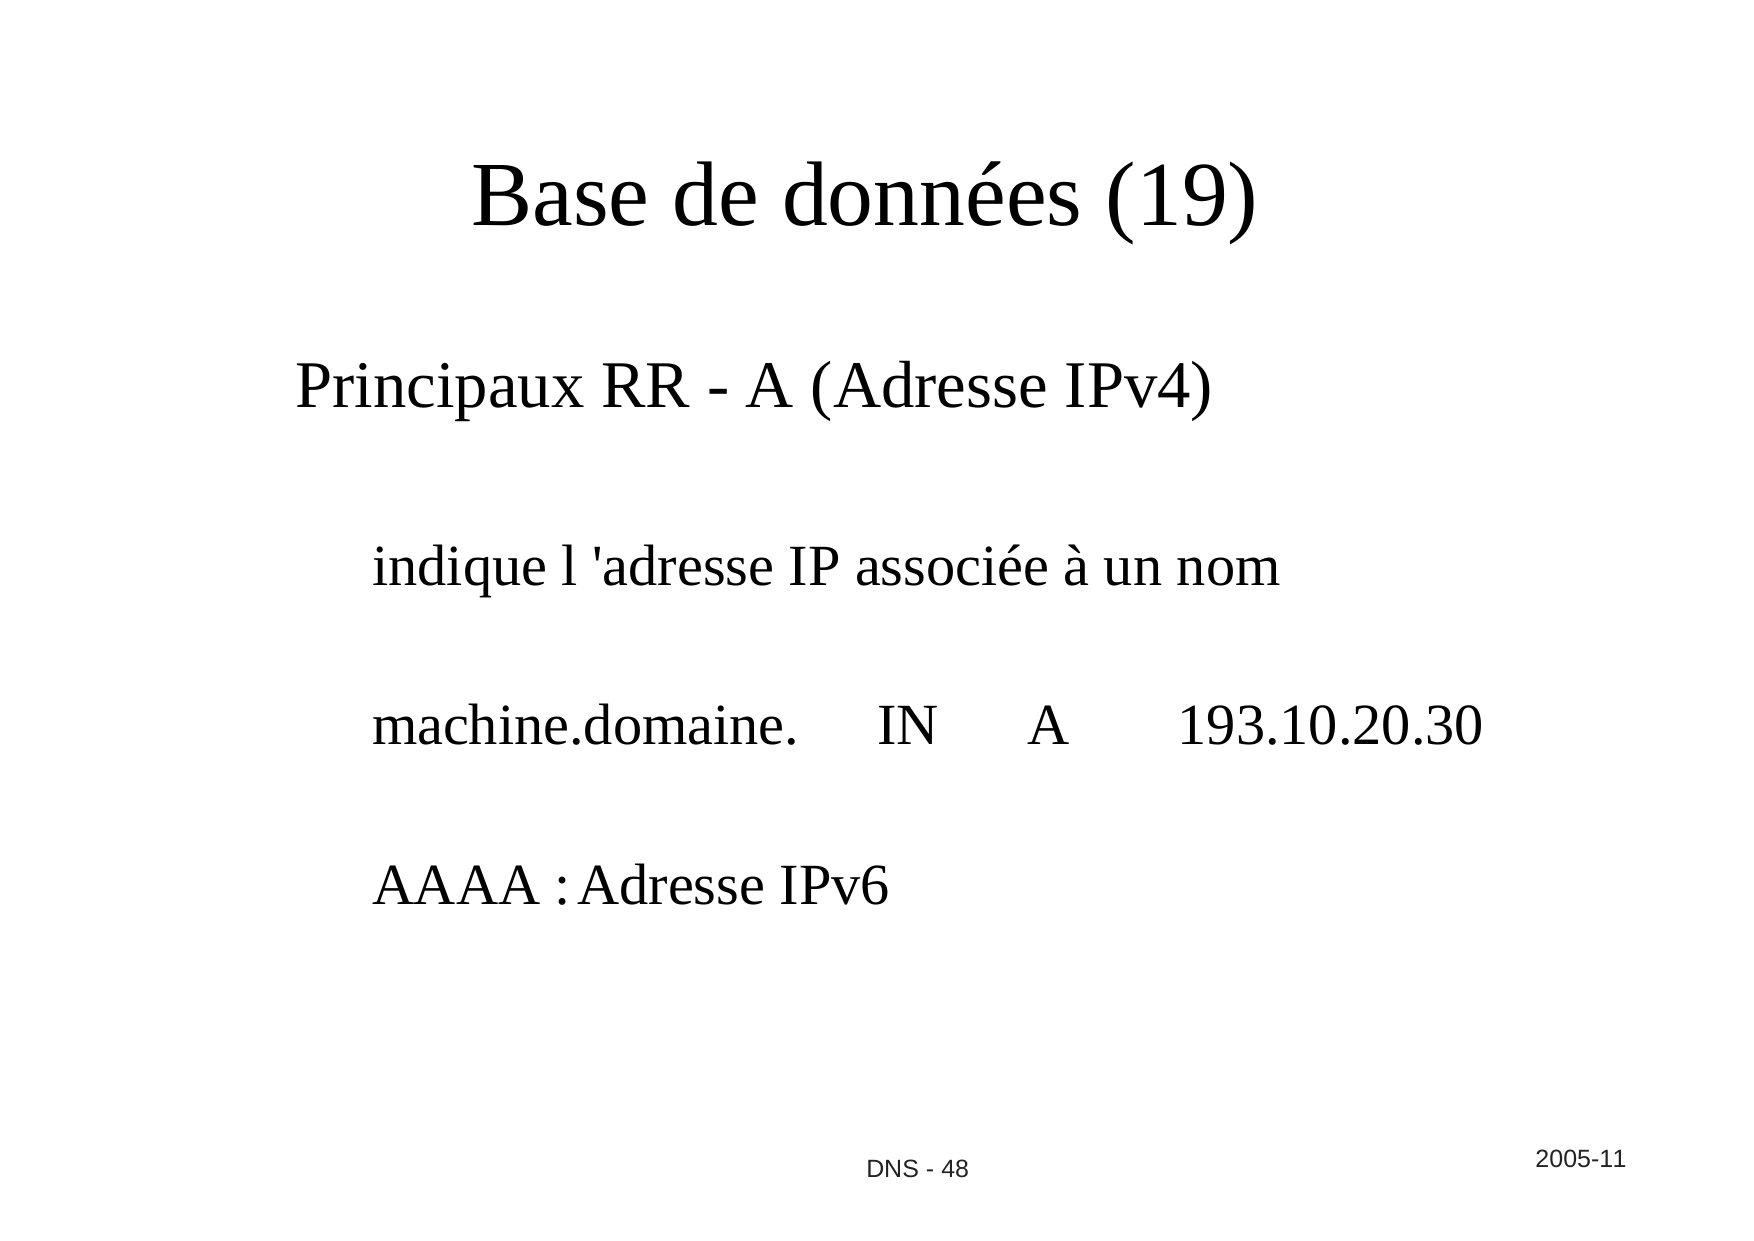

# Base de données (19)
Principaux RR - A (Adresse IPv4)
indique l 'adresse IP associée à un nom
machine.domaine.	IN	A	193.10.20.30
AAAA :	Adresse IPv6